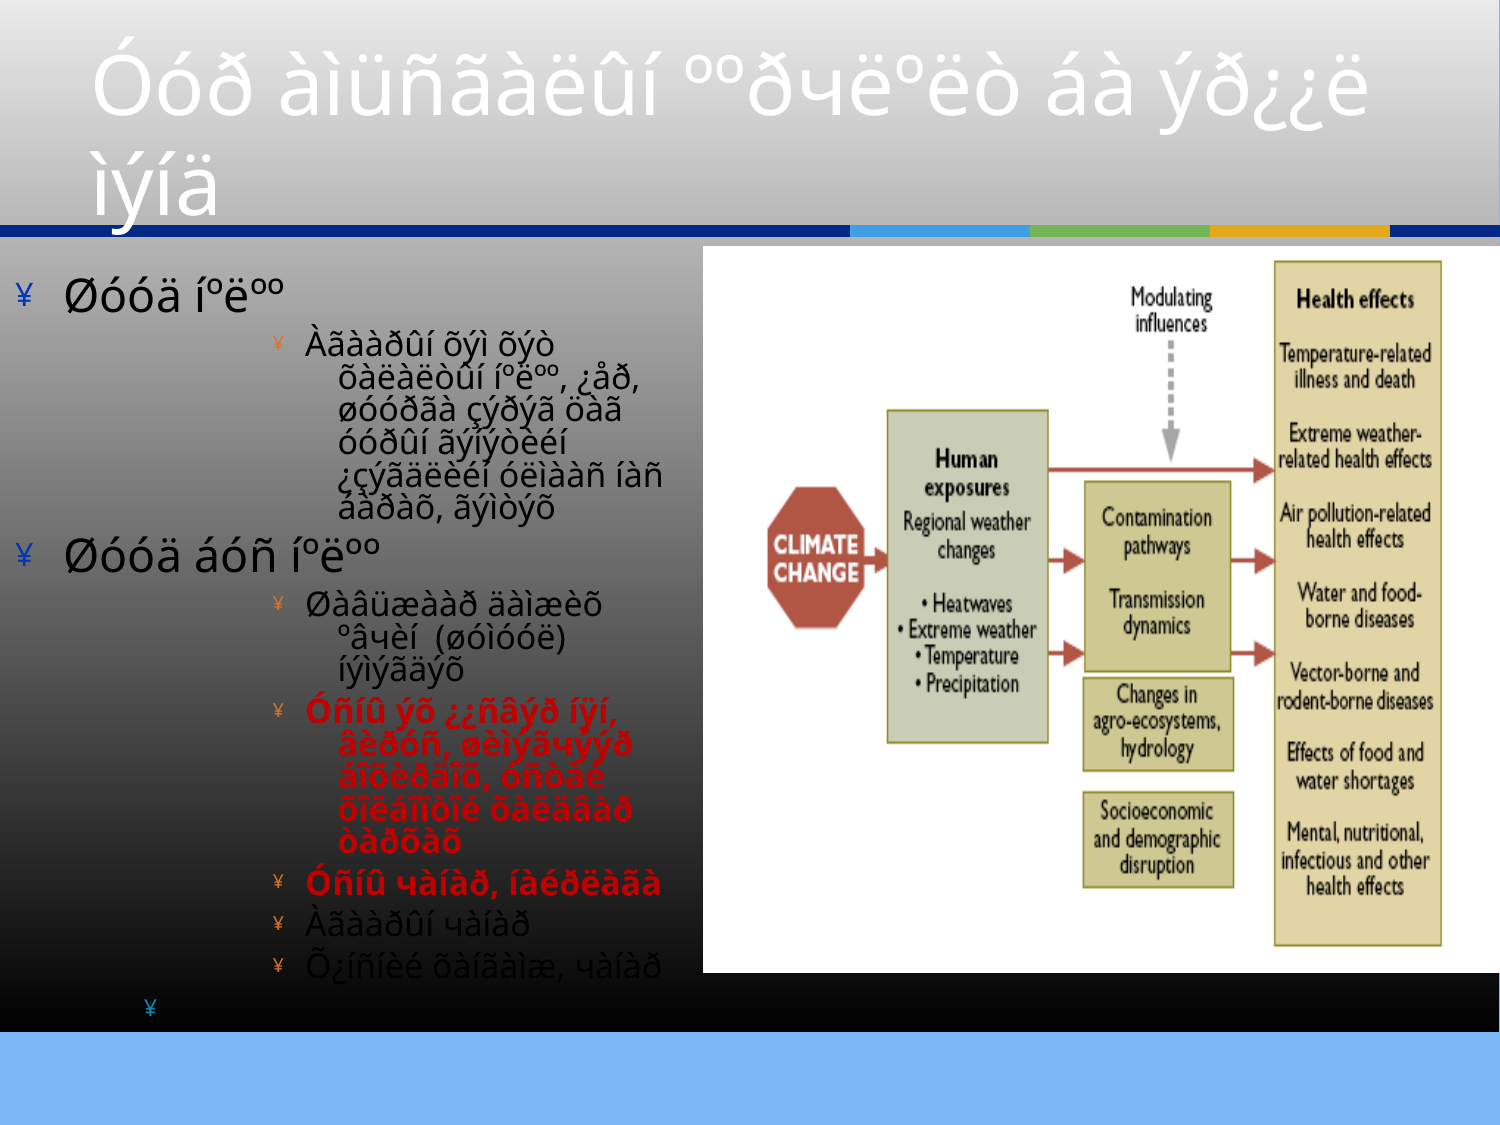

Óóð àìüñãàëûí ººðчëºëò áà ýð¿¿ë ìýíä
# Øóóä íºëºº
Àãààðûí õýì õýò õàëàëòûí íºëºº, ¿åð, øóóðãà çýðýã öàã óóðûí ãýíýòèéí ¿çýãäëèéí óëìààñ íàñ áàðàõ, ãýìòýõ
Øóóä áóñ íºëºº
Øàâüæààð äàìæèõ ºâчèí (øóìóóë) íýìýãäýõ
Óñíû ýõ ¿¿ñâýð íÿí, âèðóñ, øèìýãчýýð áîõèðäîõ, óñòàé õîëáîîòîé õàëäâàð òàðõàõ
Óñíû чàíàð, íàéðëàãà
Àãààðûí чàíàð
Õ¿íñíèé õàíãàìæ, чàíàð